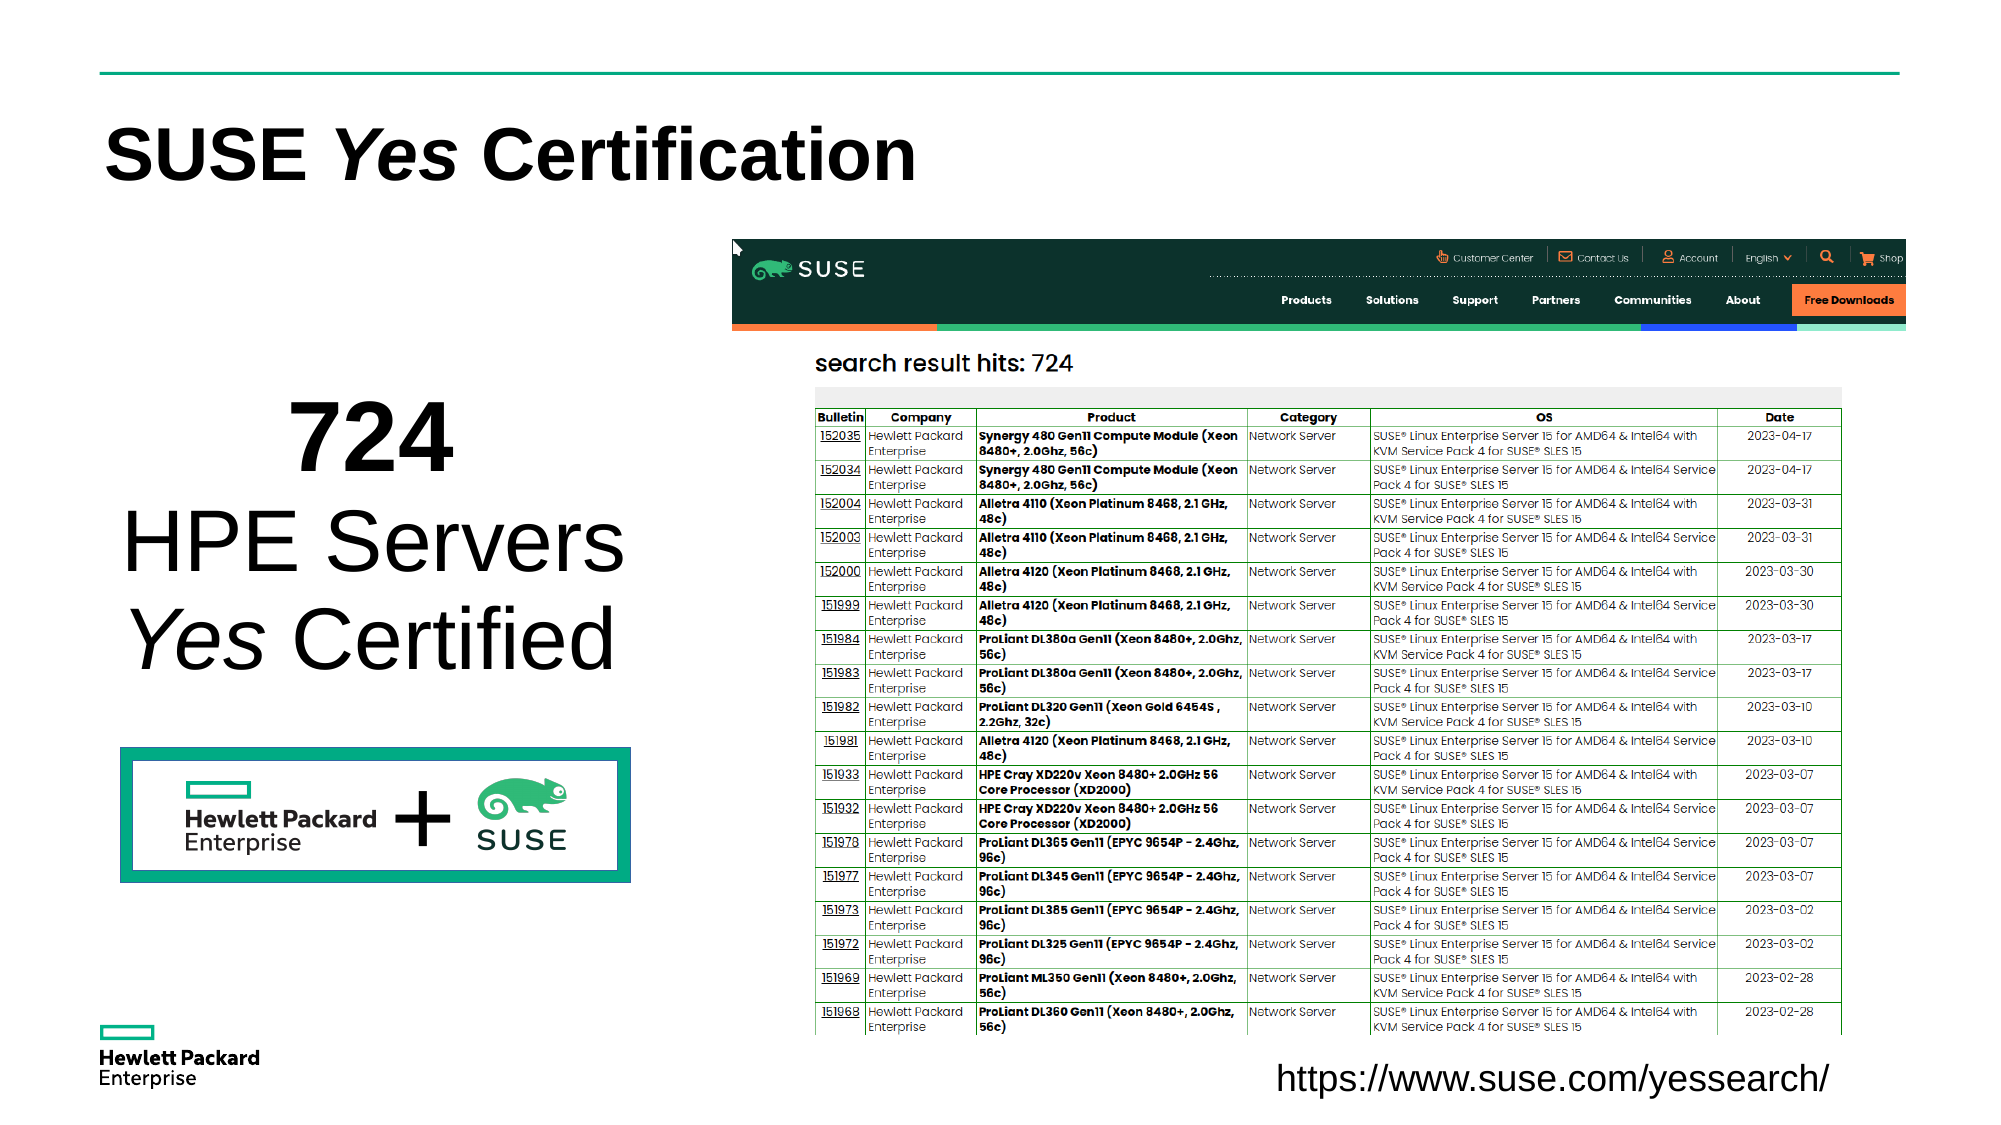

SUSE Yes Certification
 724
HPE Servers
Yes Certified
+
https://www.suse.com/yessearch/